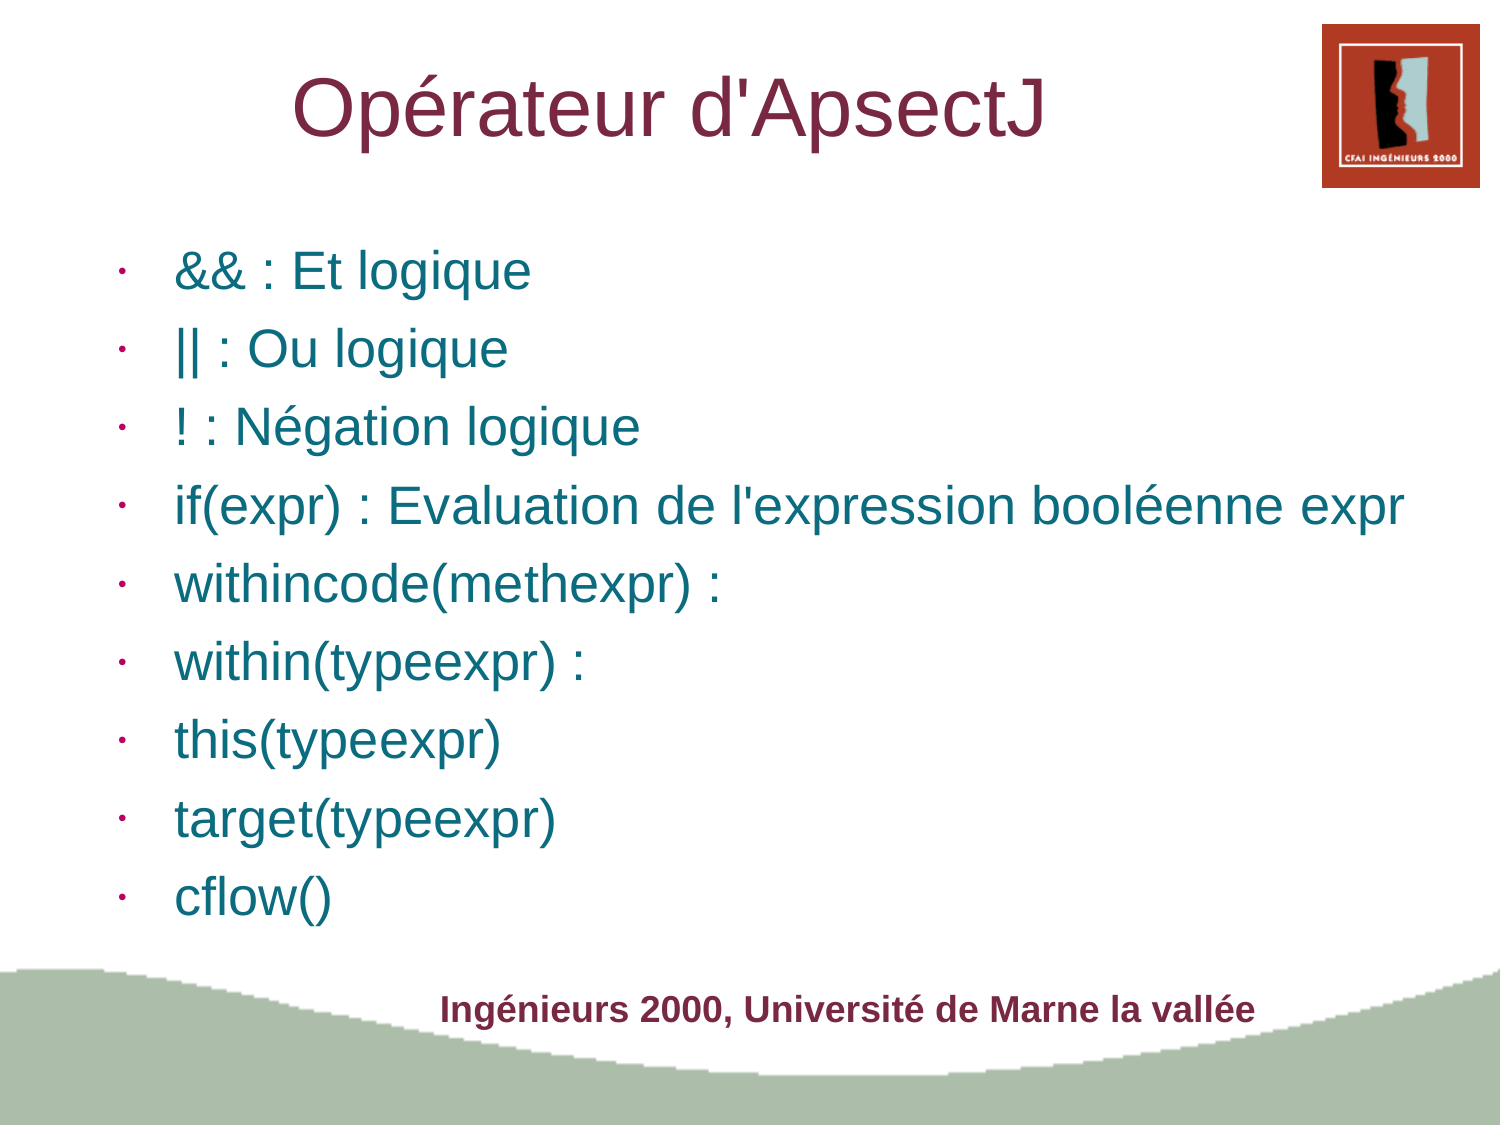

# Opérateur d'ApsectJ
&& : Et logique
|| : Ou logique
! : Négation logique
if(expr) : Evaluation de l'expression booléenne expr
withincode(methexpr) :
within(typeexpr) :
this(typeexpr)
target(typeexpr)
cflow()